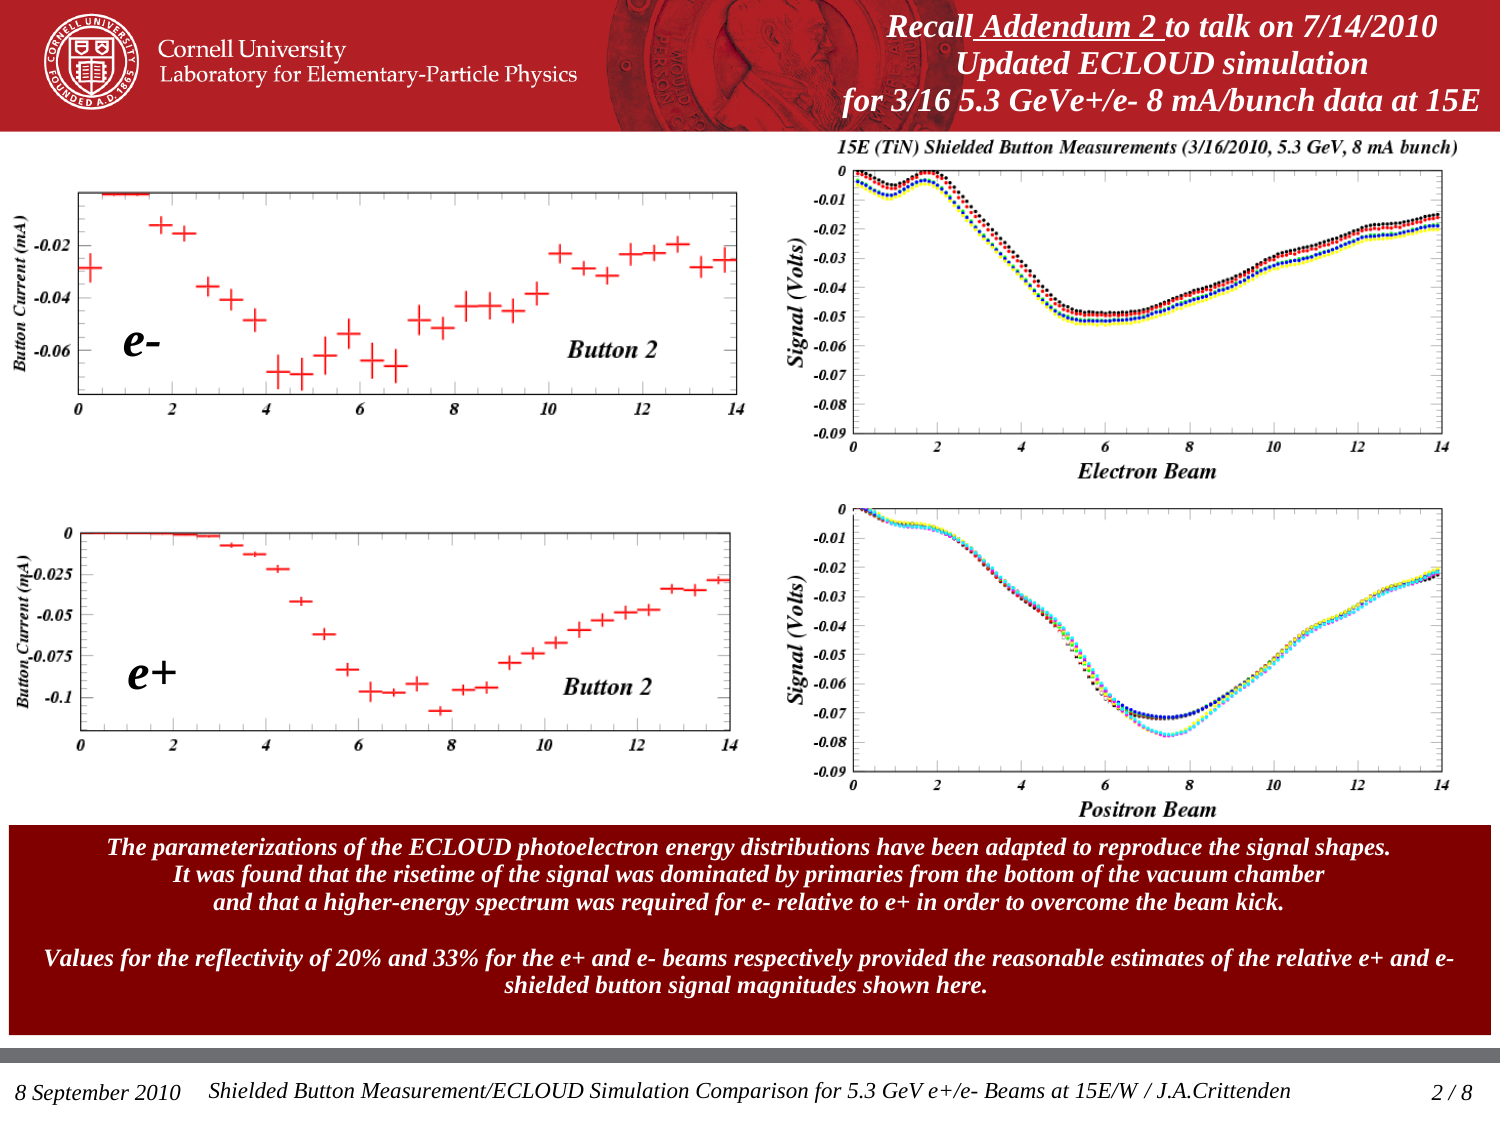

Recall Addendum 2 to talk on 7/14/2010
Updated ECLOUD simulation
for 3/16 5.3 GeVe+/e- 8 mA/bunch data at 15E
e-
e+
The parameterizations of the ECLOUD photoelectron energy distributions have been adapted to reproduce the signal shapes.
It was found that the risetime of the signal was dominated by primaries from the bottom of the vacuum chamber
and that a higher-energy spectrum was required for e- relative to e+ in order to overcome the beam kick.
Values for the reflectivity of 20% and 33% for the e+ and e- beams respectively provided the reasonable estimates of the relative e+ and e- shielded button signal magnitudes shown here.